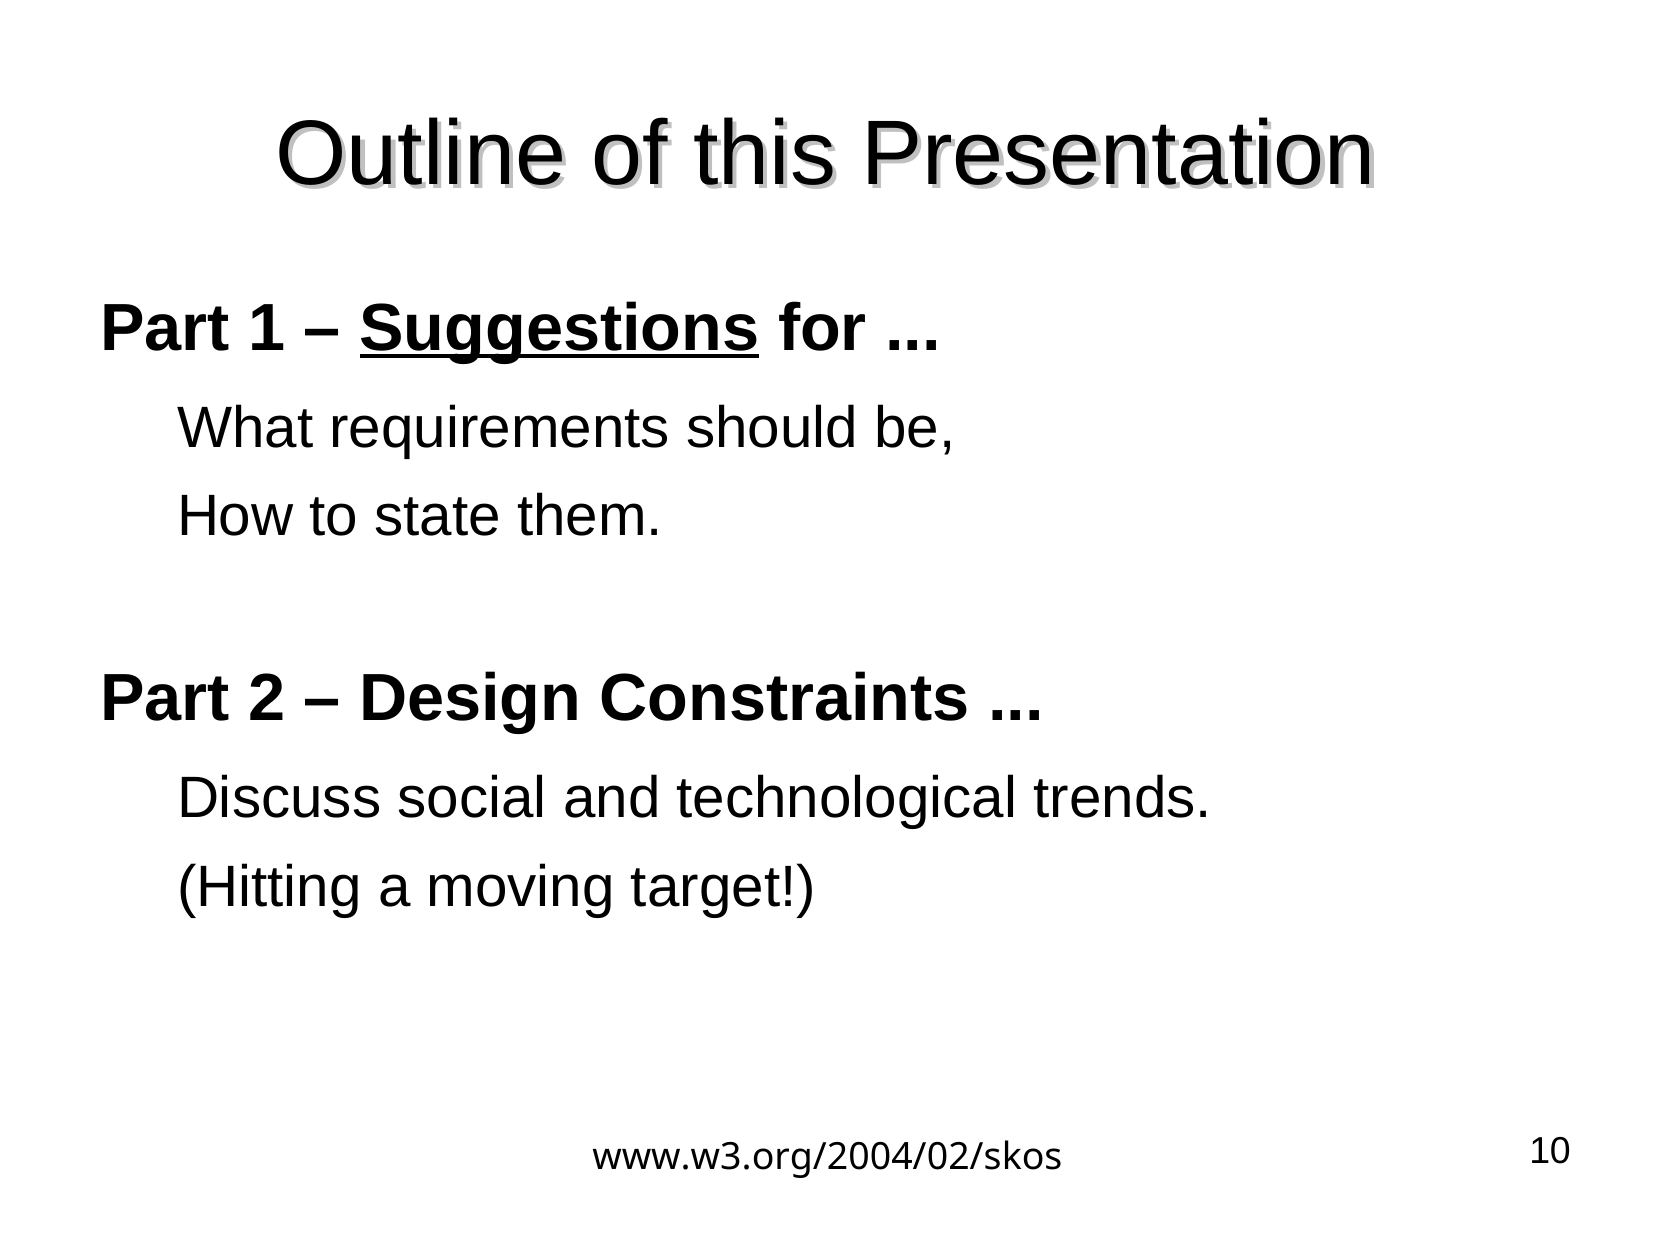

# Outline of this Presentation
Part 1 – Suggestions for ...
What requirements should be,
How to state them.
Part 2 – Design Constraints ...
Discuss social and technological trends.
(Hitting a moving target!)
www.w3.org/2004/02/skos
10